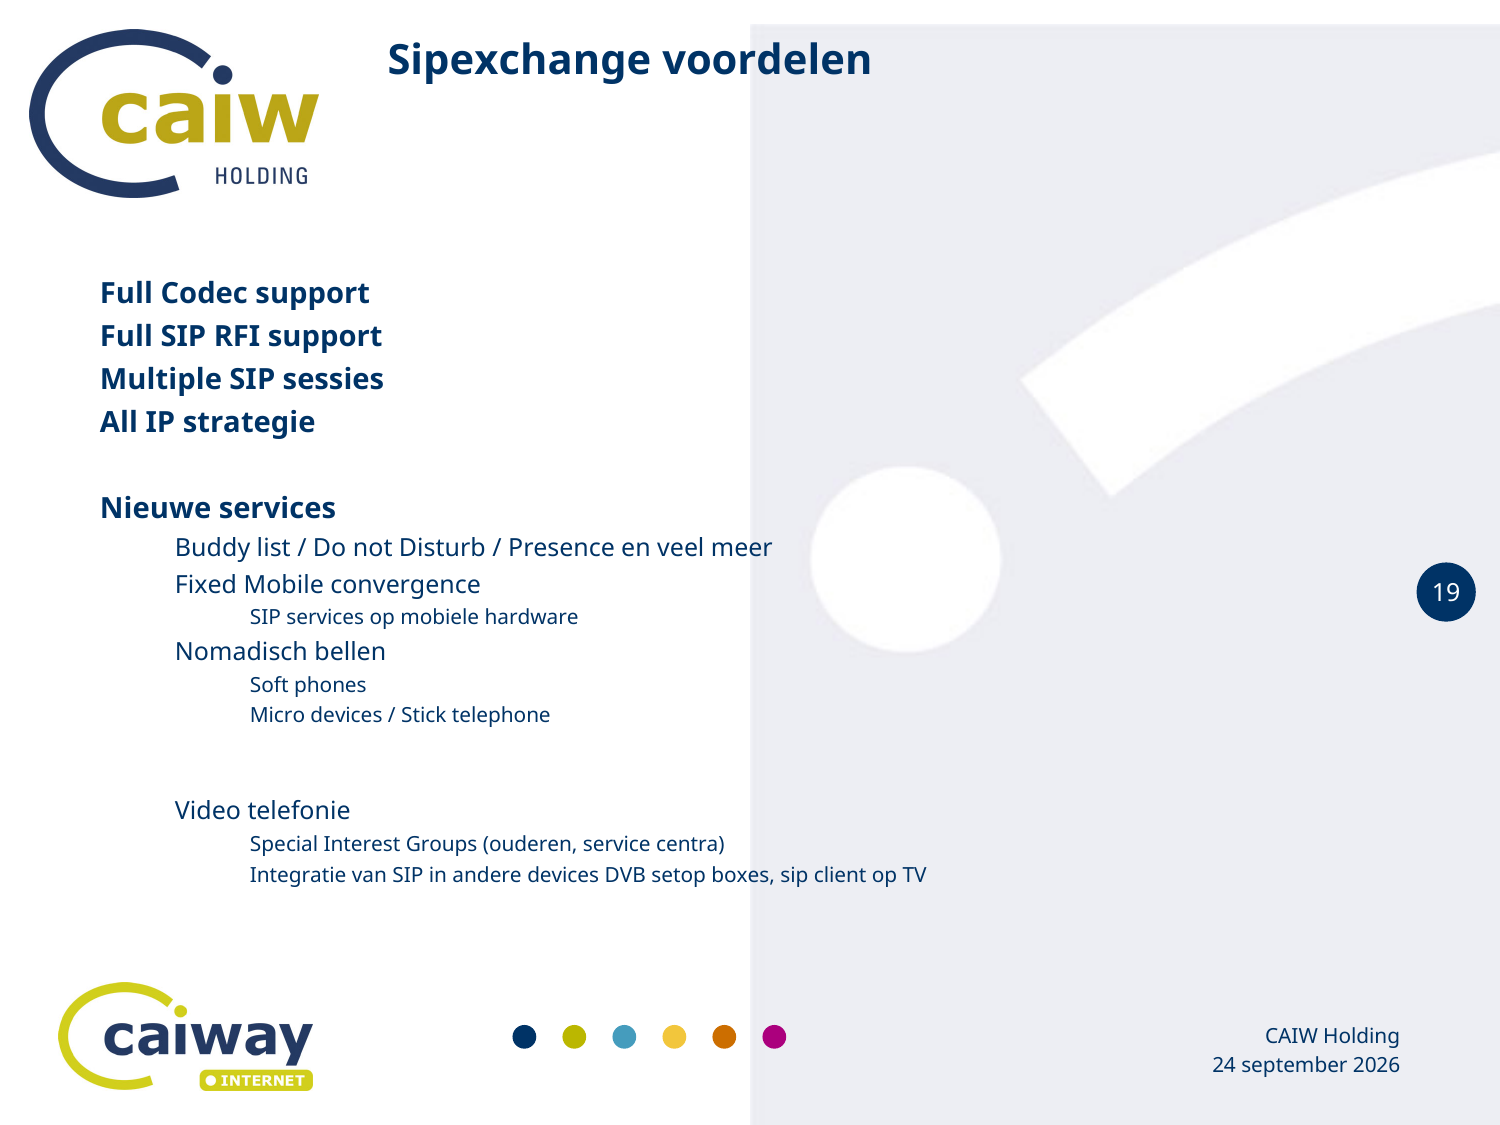

# Sipexchange voordelen
Full Codec support
Full SIP RFI support
Multiple SIP sessies
All IP strategie
Nieuwe services
Buddy list / Do not Disturb / Presence en veel meer
Fixed Mobile convergence
SIP services op mobiele hardware
Nomadisch bellen
Soft phones
Micro devices / Stick telephone
Video telefonie
Special Interest Groups (ouderen, service centra)
Integratie van SIP in andere devices DVB setop boxes, sip client op TV
19
CAIW Holding